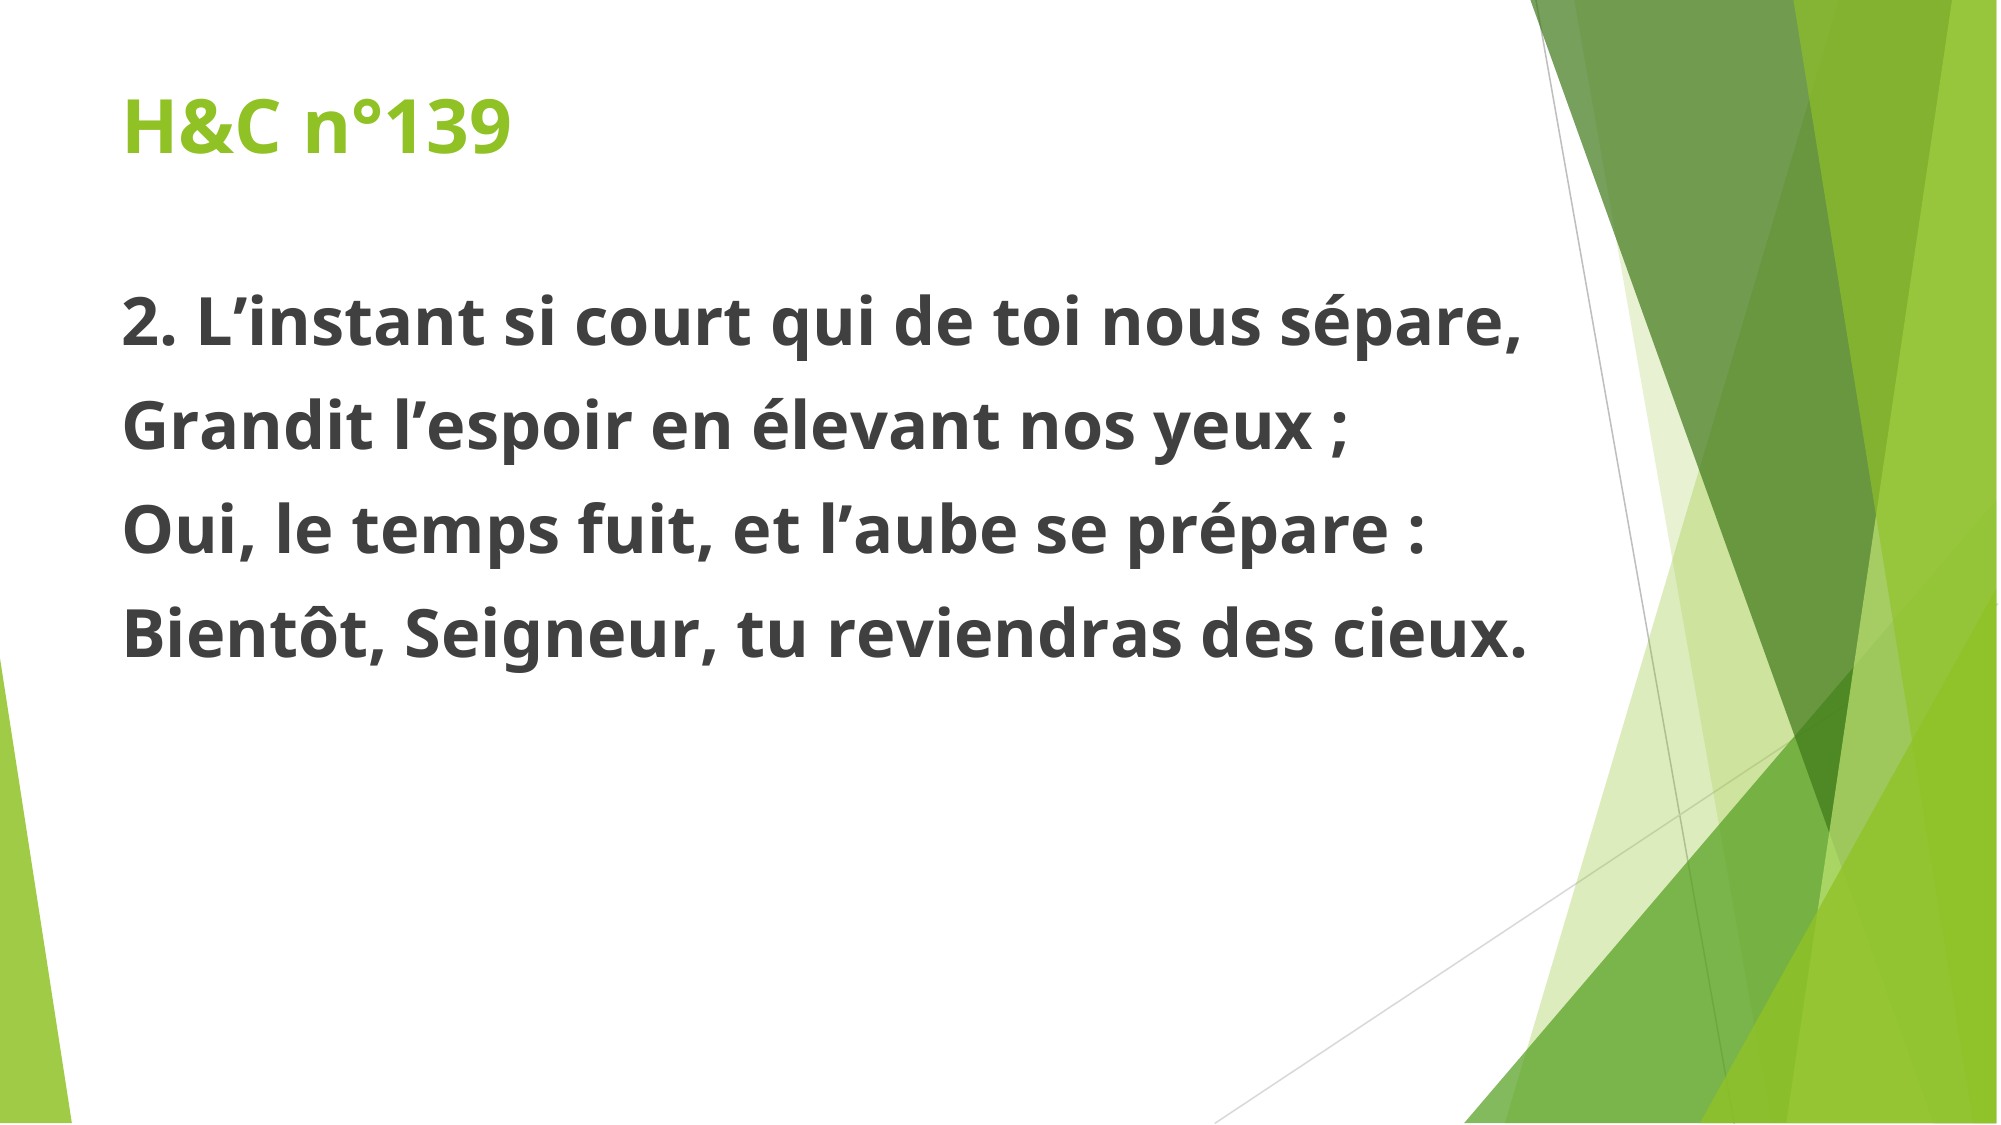

H&C n°139
2. L’instant si court qui de toi nous sépare,
Grandit l’espoir en élevant nos yeux ;
Oui, le temps fuit, et l’aube se prépare :
Bientôt, Seigneur, tu reviendras des cieux.